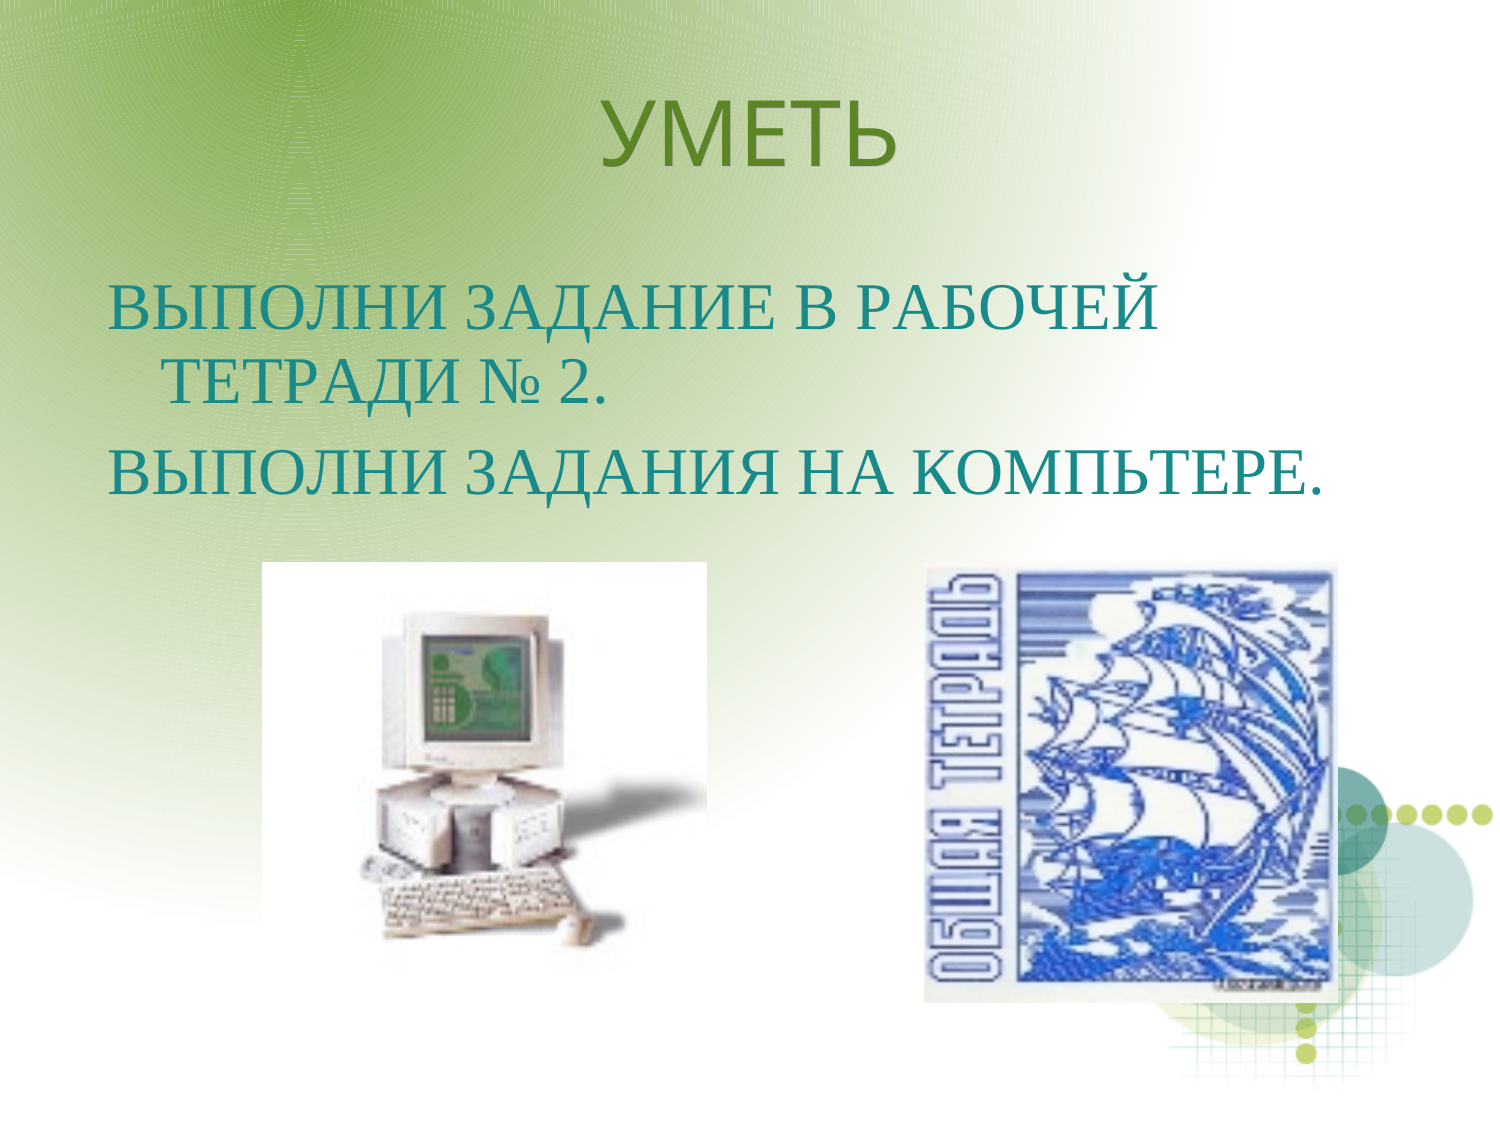

# УМЕТЬ
ВЫПОЛНИ ЗАДАНИЕ В РАБОЧЕЙ ТЕТРАДИ № 2.
ВЫПОЛНИ ЗАДАНИЯ НА КОМПЬТЕРЕ.